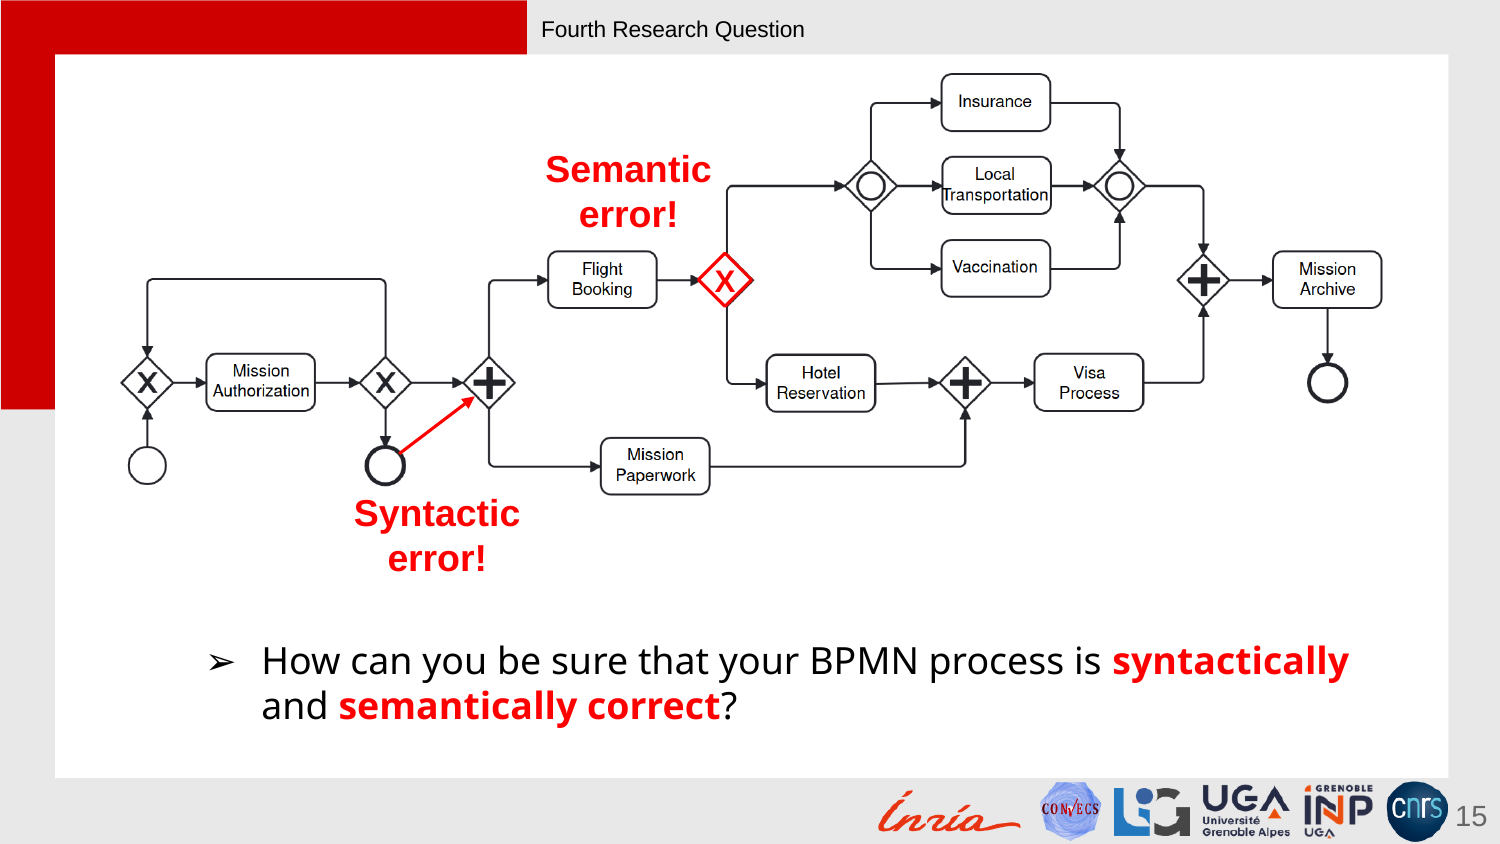

# Fourth Research Question
Semantic
error!
X
Syntactic
error!
How can you be sure that your BPMN process is syntactically and semantically correct?
15